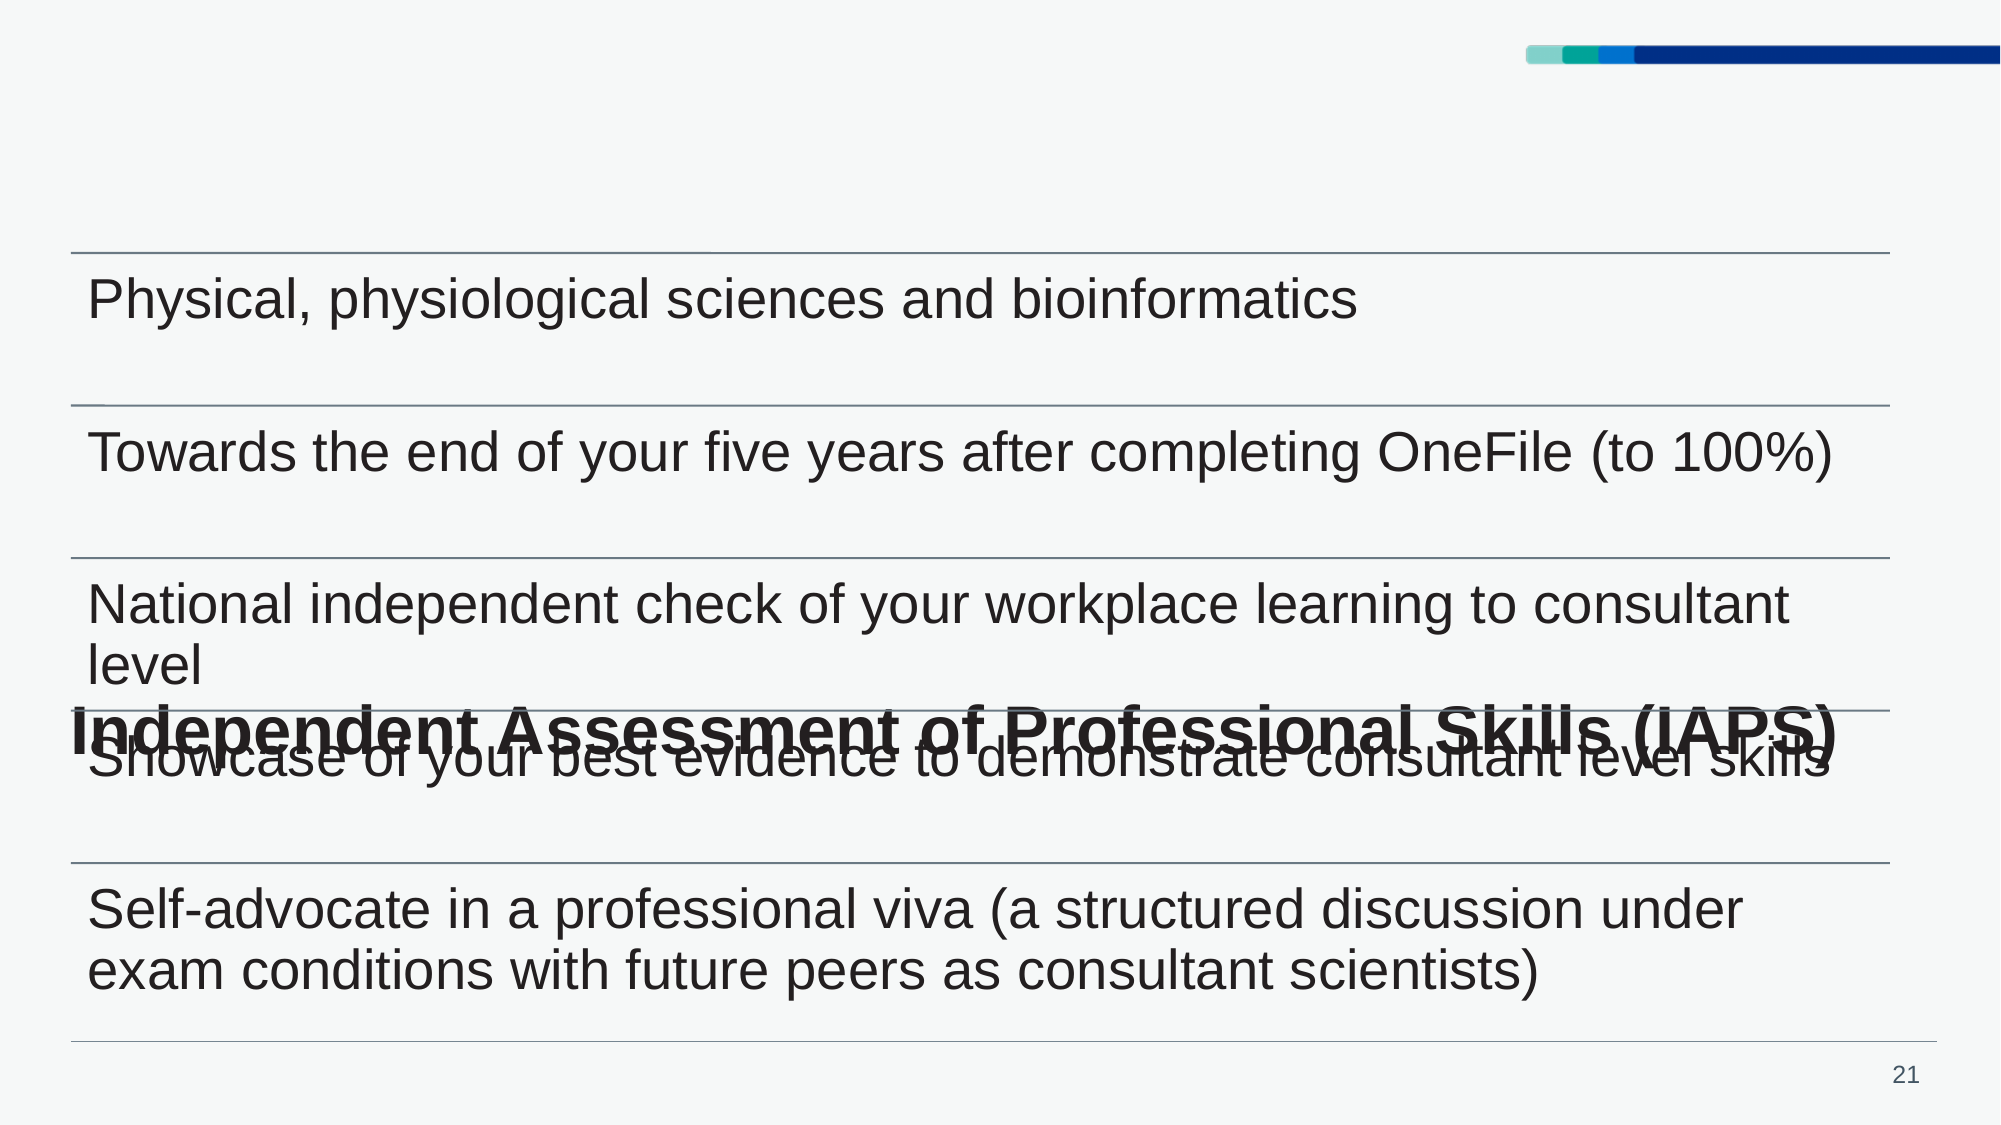

Physical, physiological sciences and bioinformatics
Towards the end of your five years after completing OneFile (to 100%)
National independent check of your workplace learning to consultant level
Showcase of your best evidence to demonstrate consultant level skills
Self-advocate in a professional viva (a structured discussion under exam conditions with future peers as consultant scientists)
# Independent Assessment of Professional Skills (IAPS)